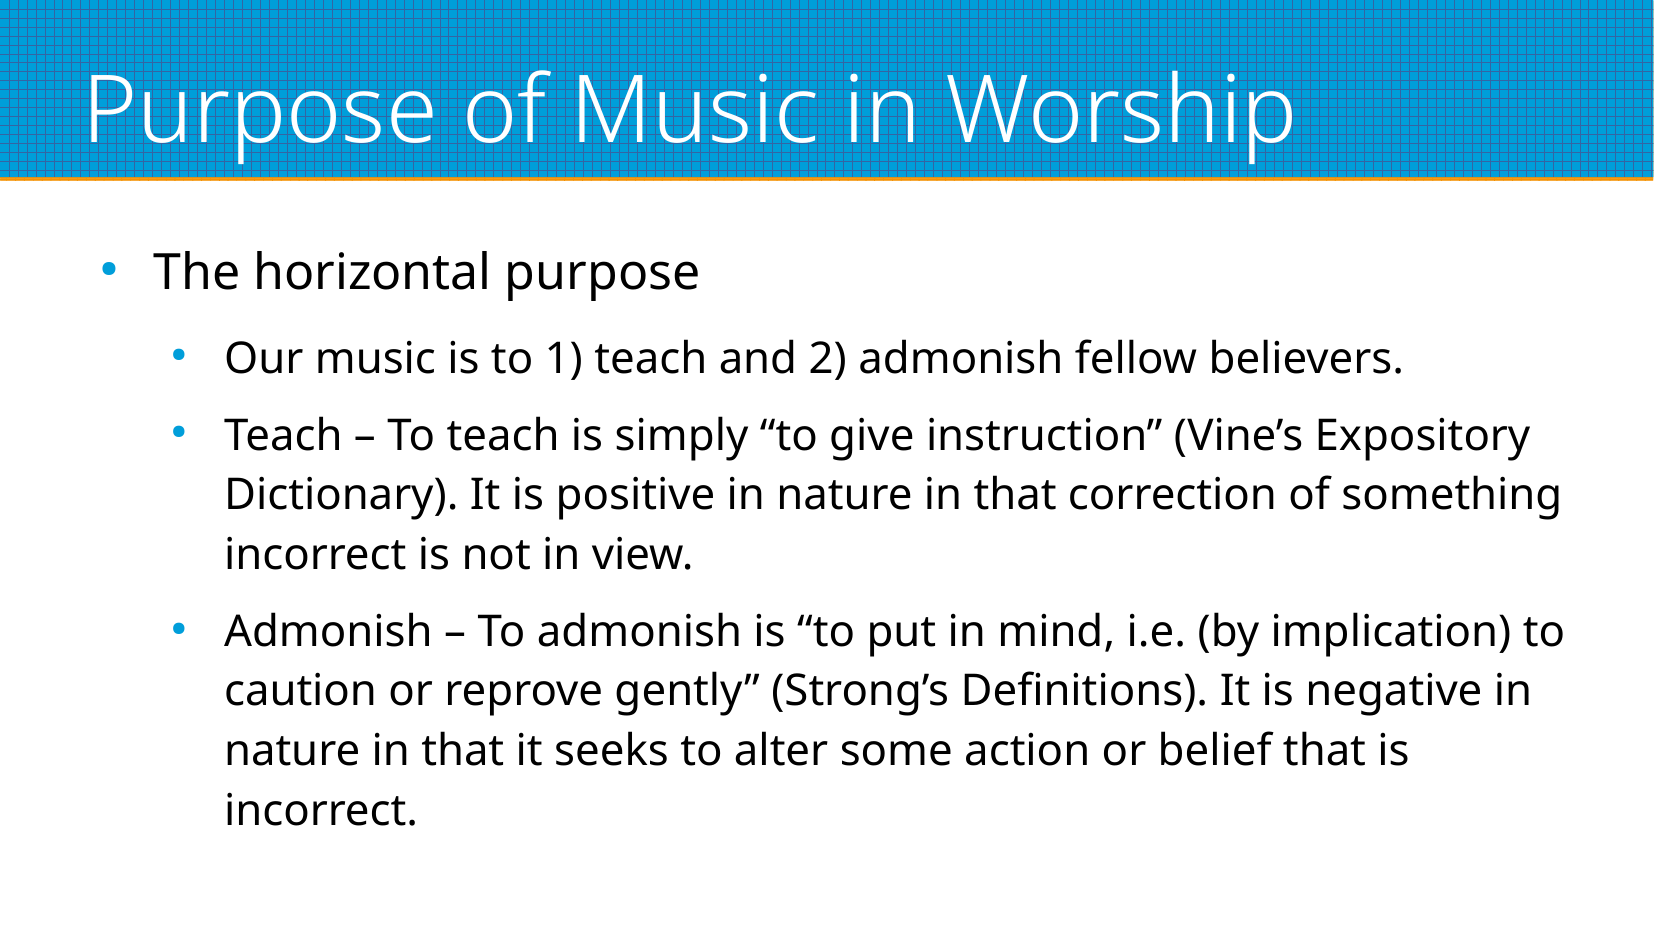

# Purpose of Music in Worship
The horizontal purpose
Our music is to 1) teach and 2) admonish fellow believers.
Teach – To teach is simply “to give instruction” (Vine’s Expository Dictionary). It is positive in nature in that correction of something incorrect is not in view.
Admonish – To admonish is “to put in mind, i.e. (by implication) to caution or reprove gently” (Strong’s Definitions). It is negative in nature in that it seeks to alter some action or belief that is incorrect.